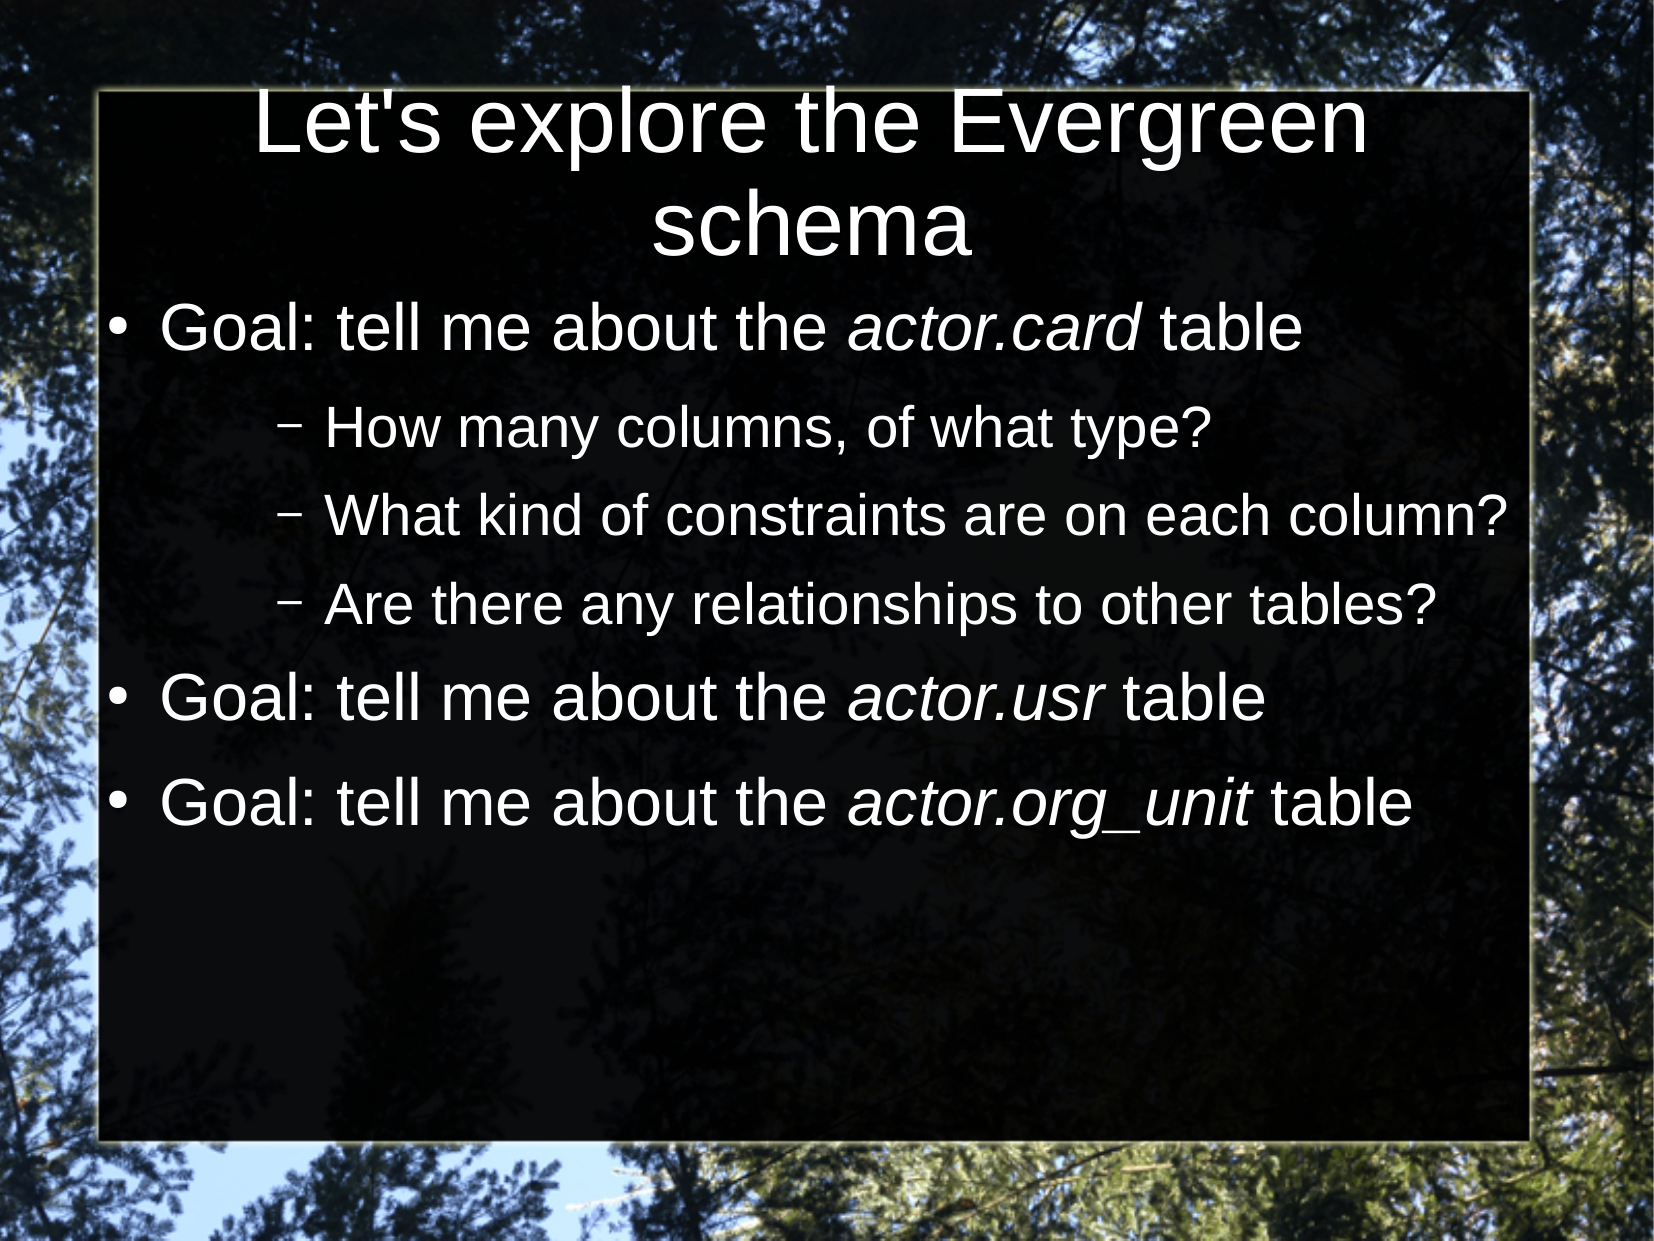

# Let's explore the Evergreen schema
Goal: tell me about the actor.card table
How many columns, of what type?
What kind of constraints are on each column?
Are there any relationships to other tables?
Goal: tell me about the actor.usr table
Goal: tell me about the actor.org_unit table